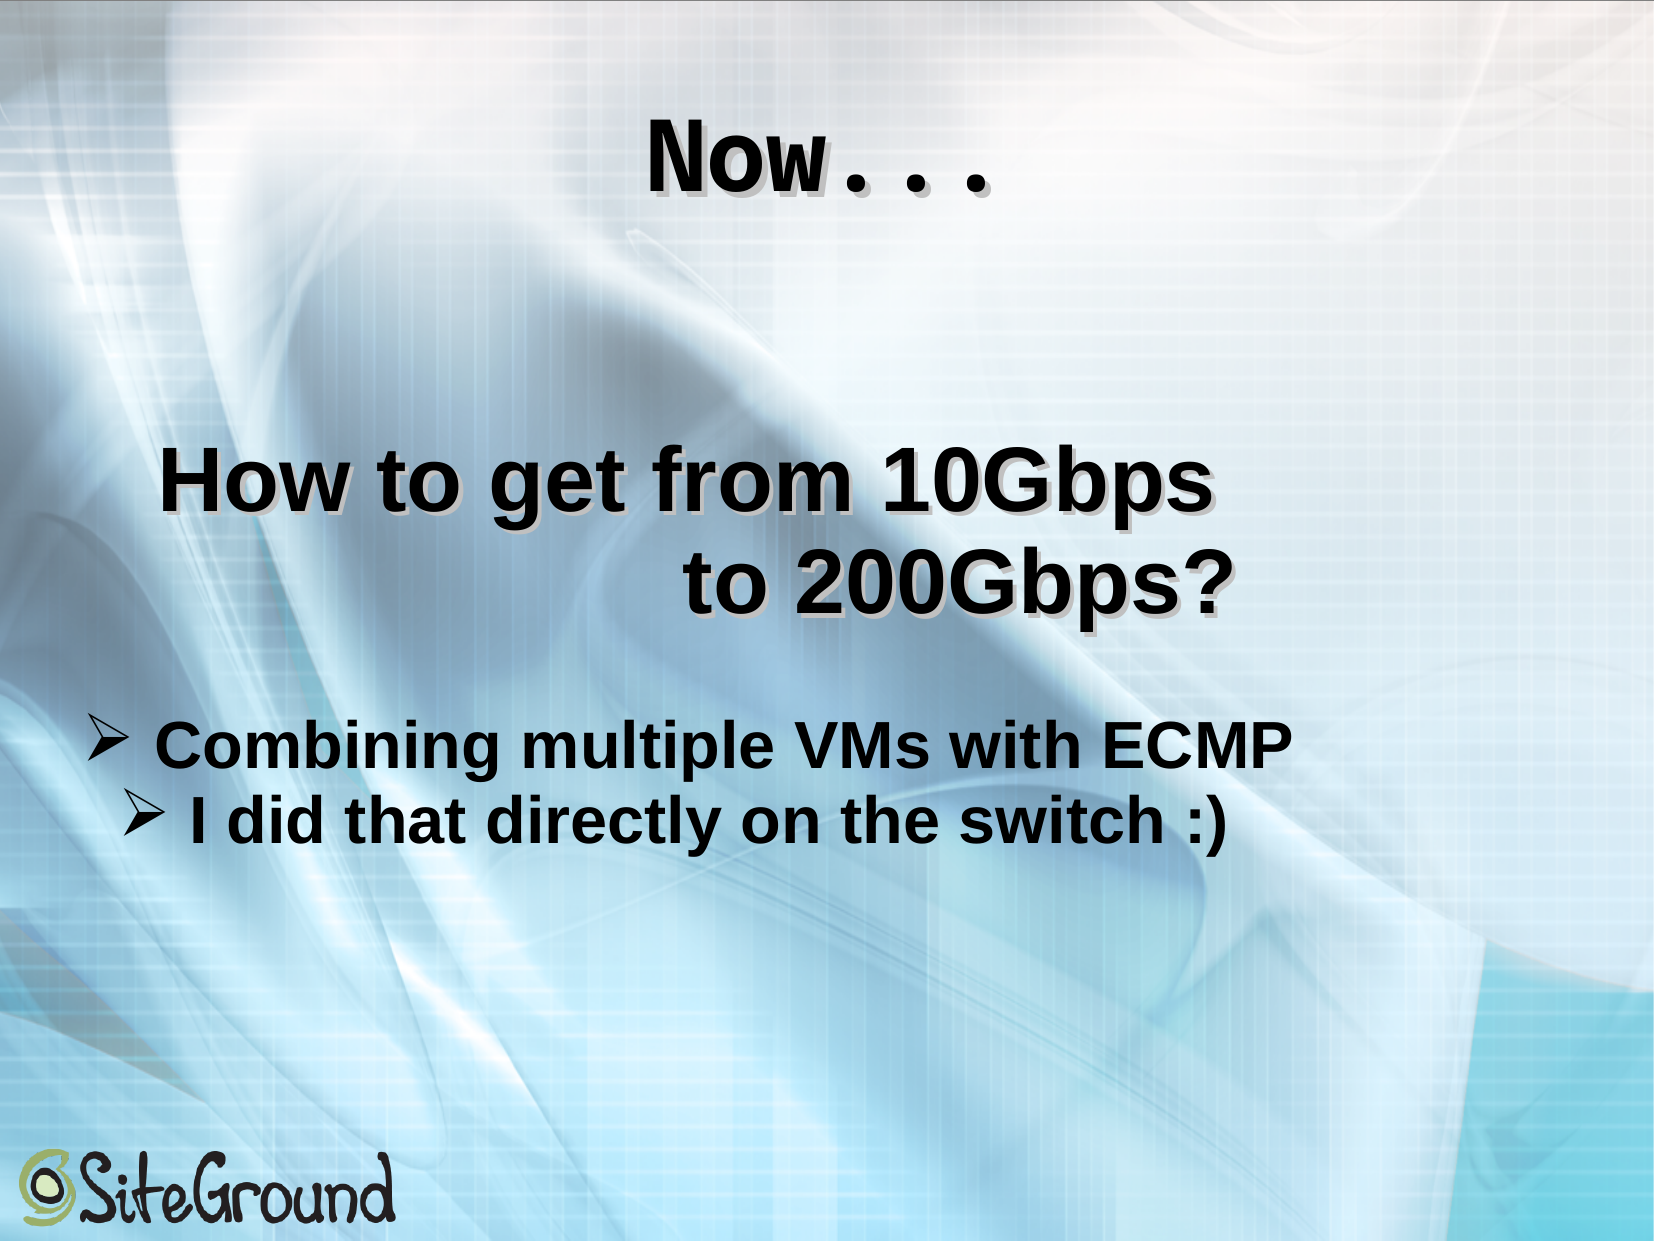

# Now...
	How to get from 10Gbps
								to 200Gbps?
 Combining multiple VMs with ECMP
 I did that directly on the switch :)